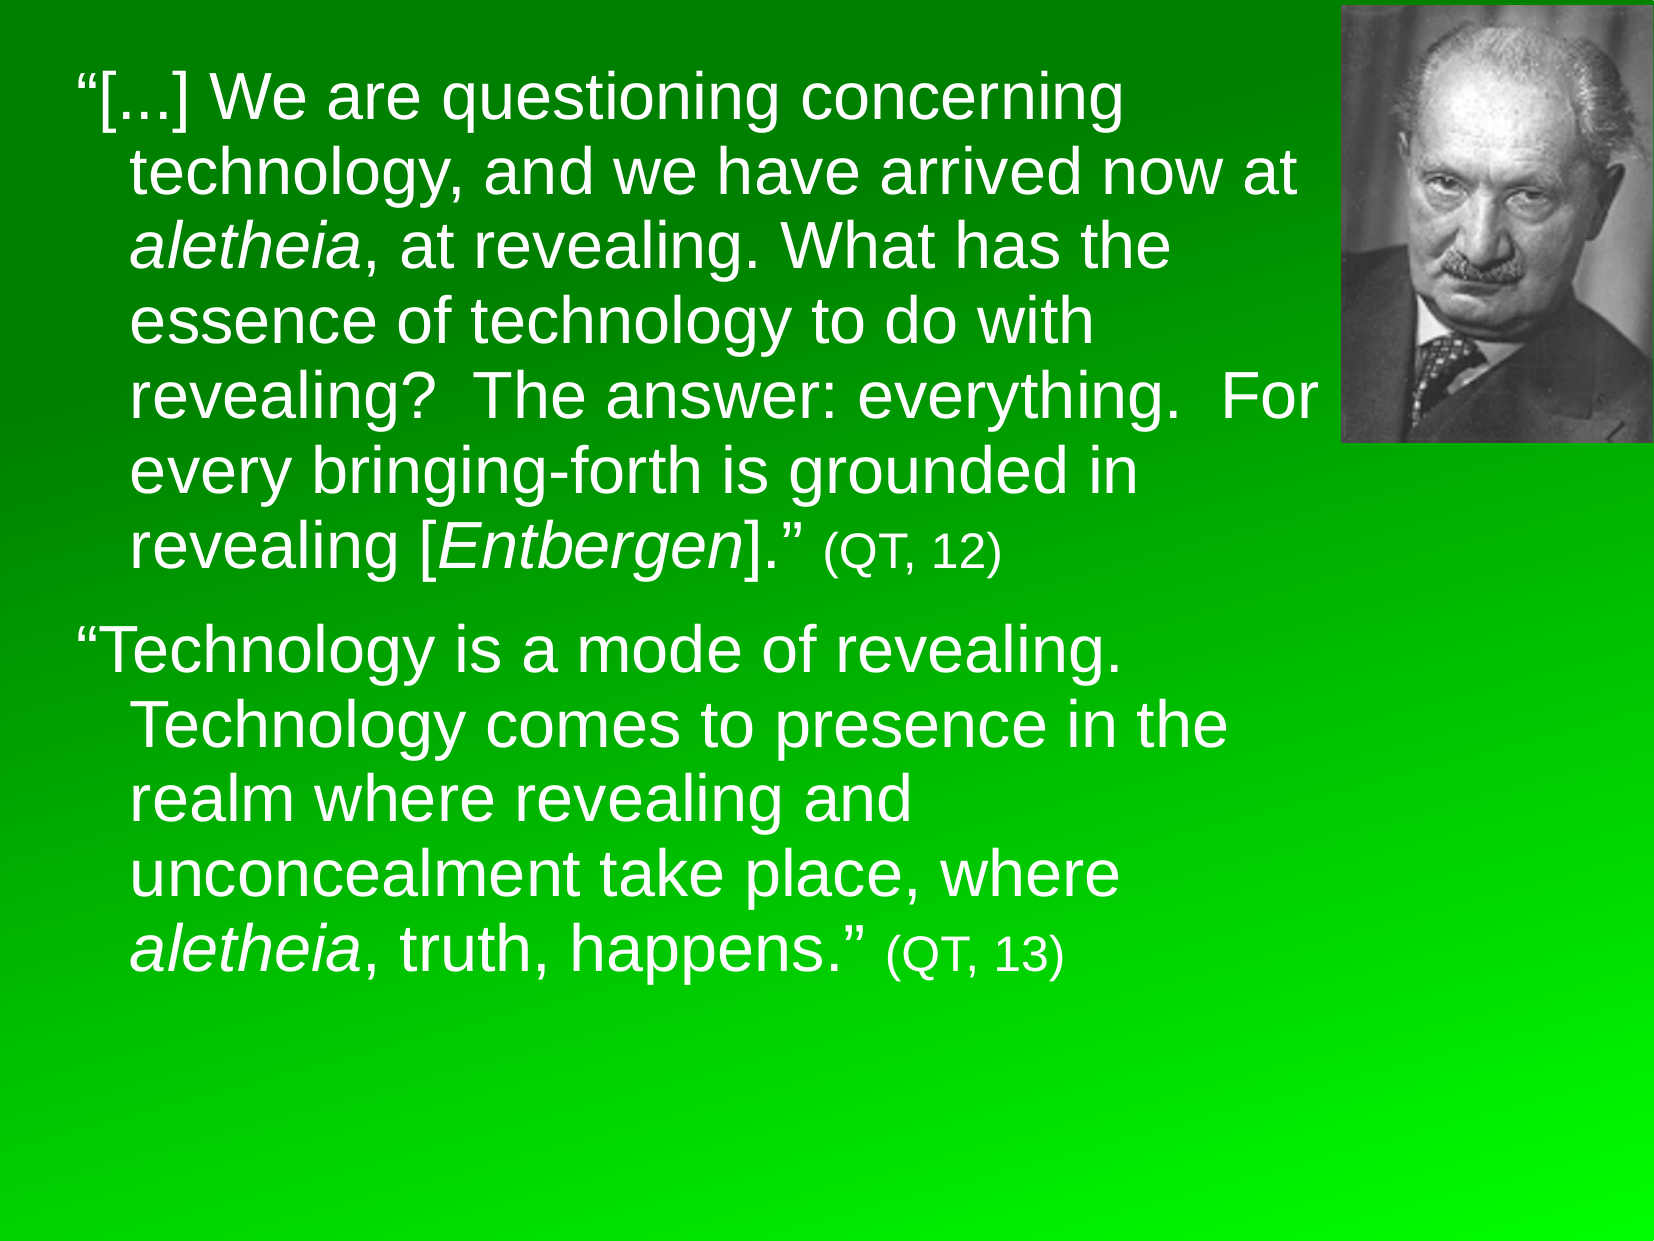

# “[...] We are questioning concerning technology, and we have arrived now at aletheia, at revealing. What has the essence of technology to do with revealing? The answer: everything. For every bringing-forth is grounded in revealing [Entbergen].” (QT, 12)
“Technology is a mode of revealing. Technology comes to presence in the realm where revealing and unconcealment take place, where aletheia, truth, happens.” (QT, 13)